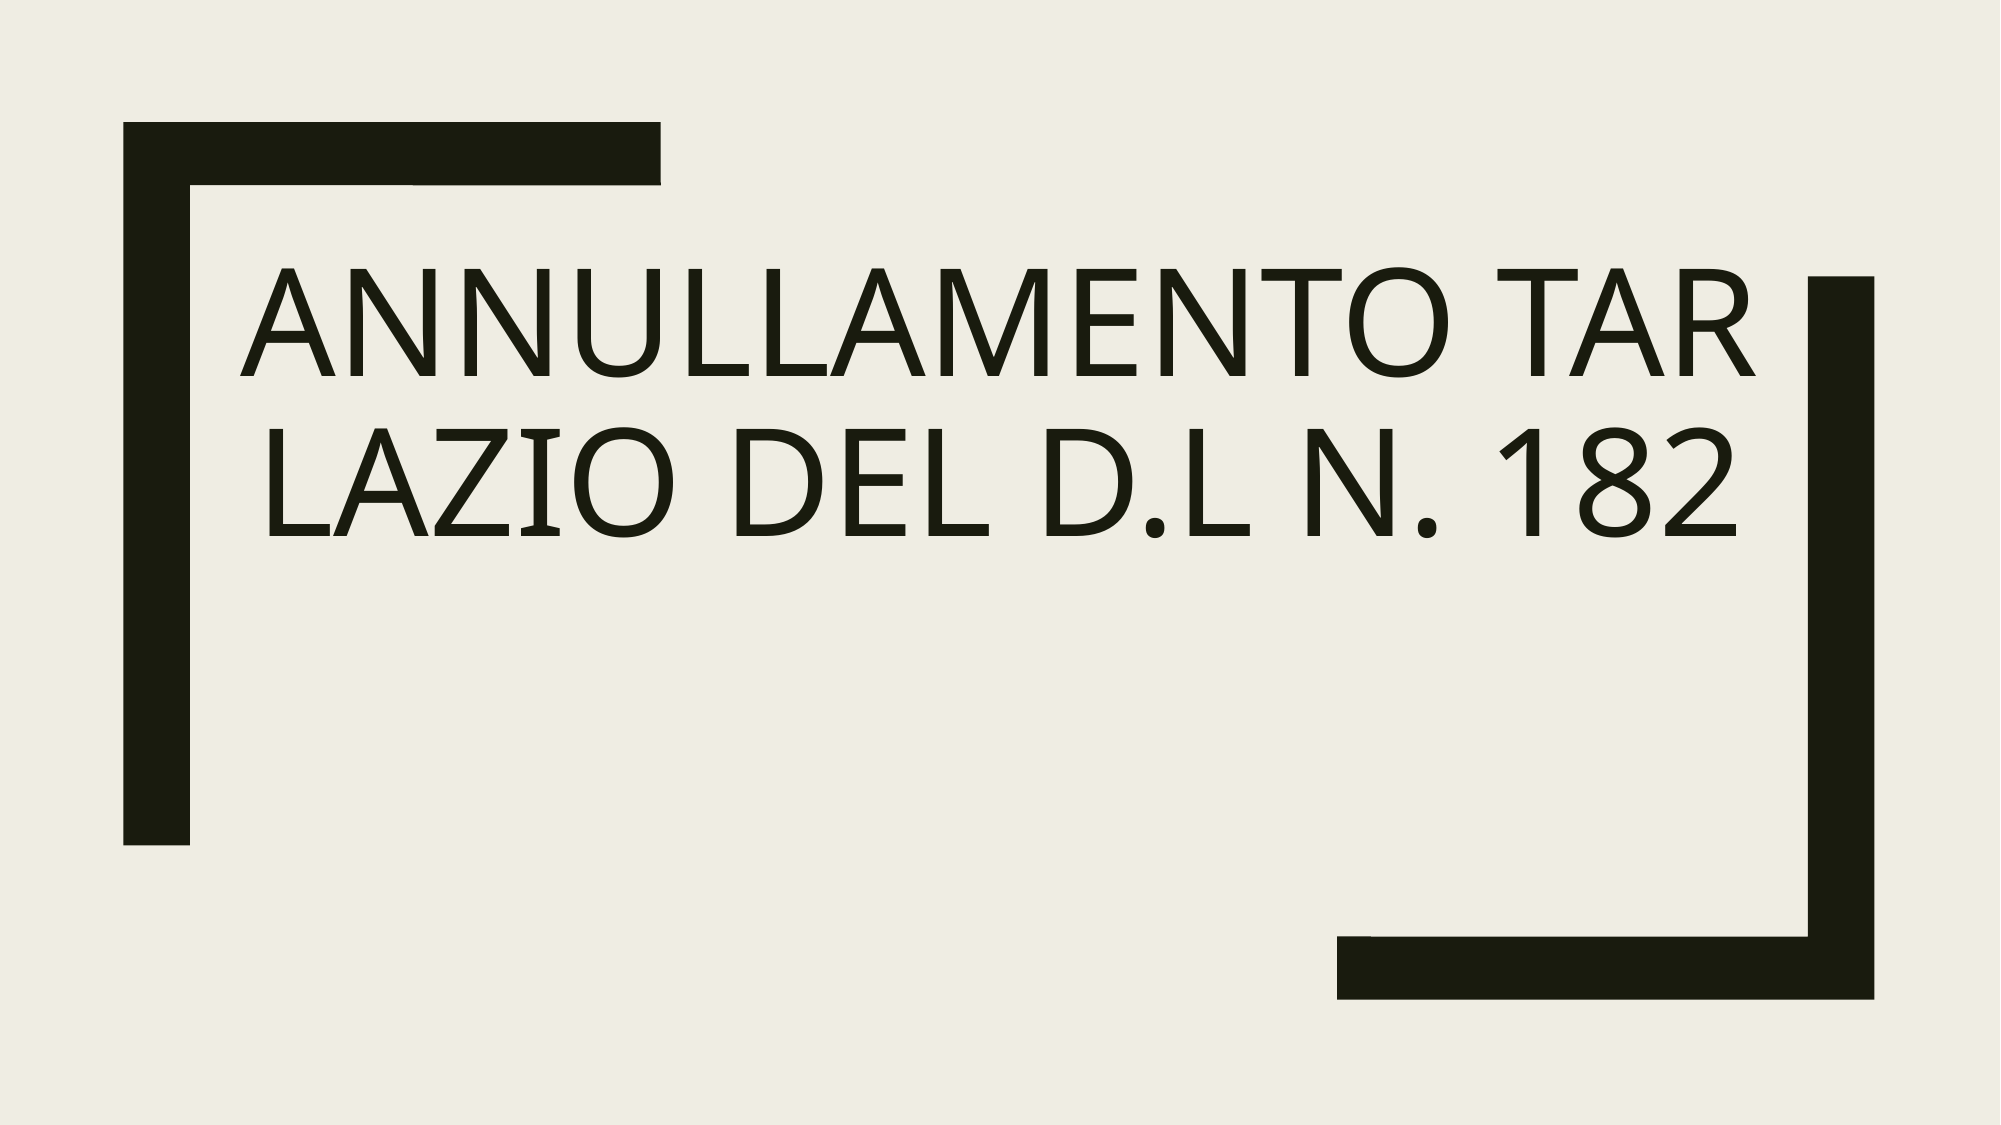

# annullamento TAR LAZIO DEL D.L n. 182